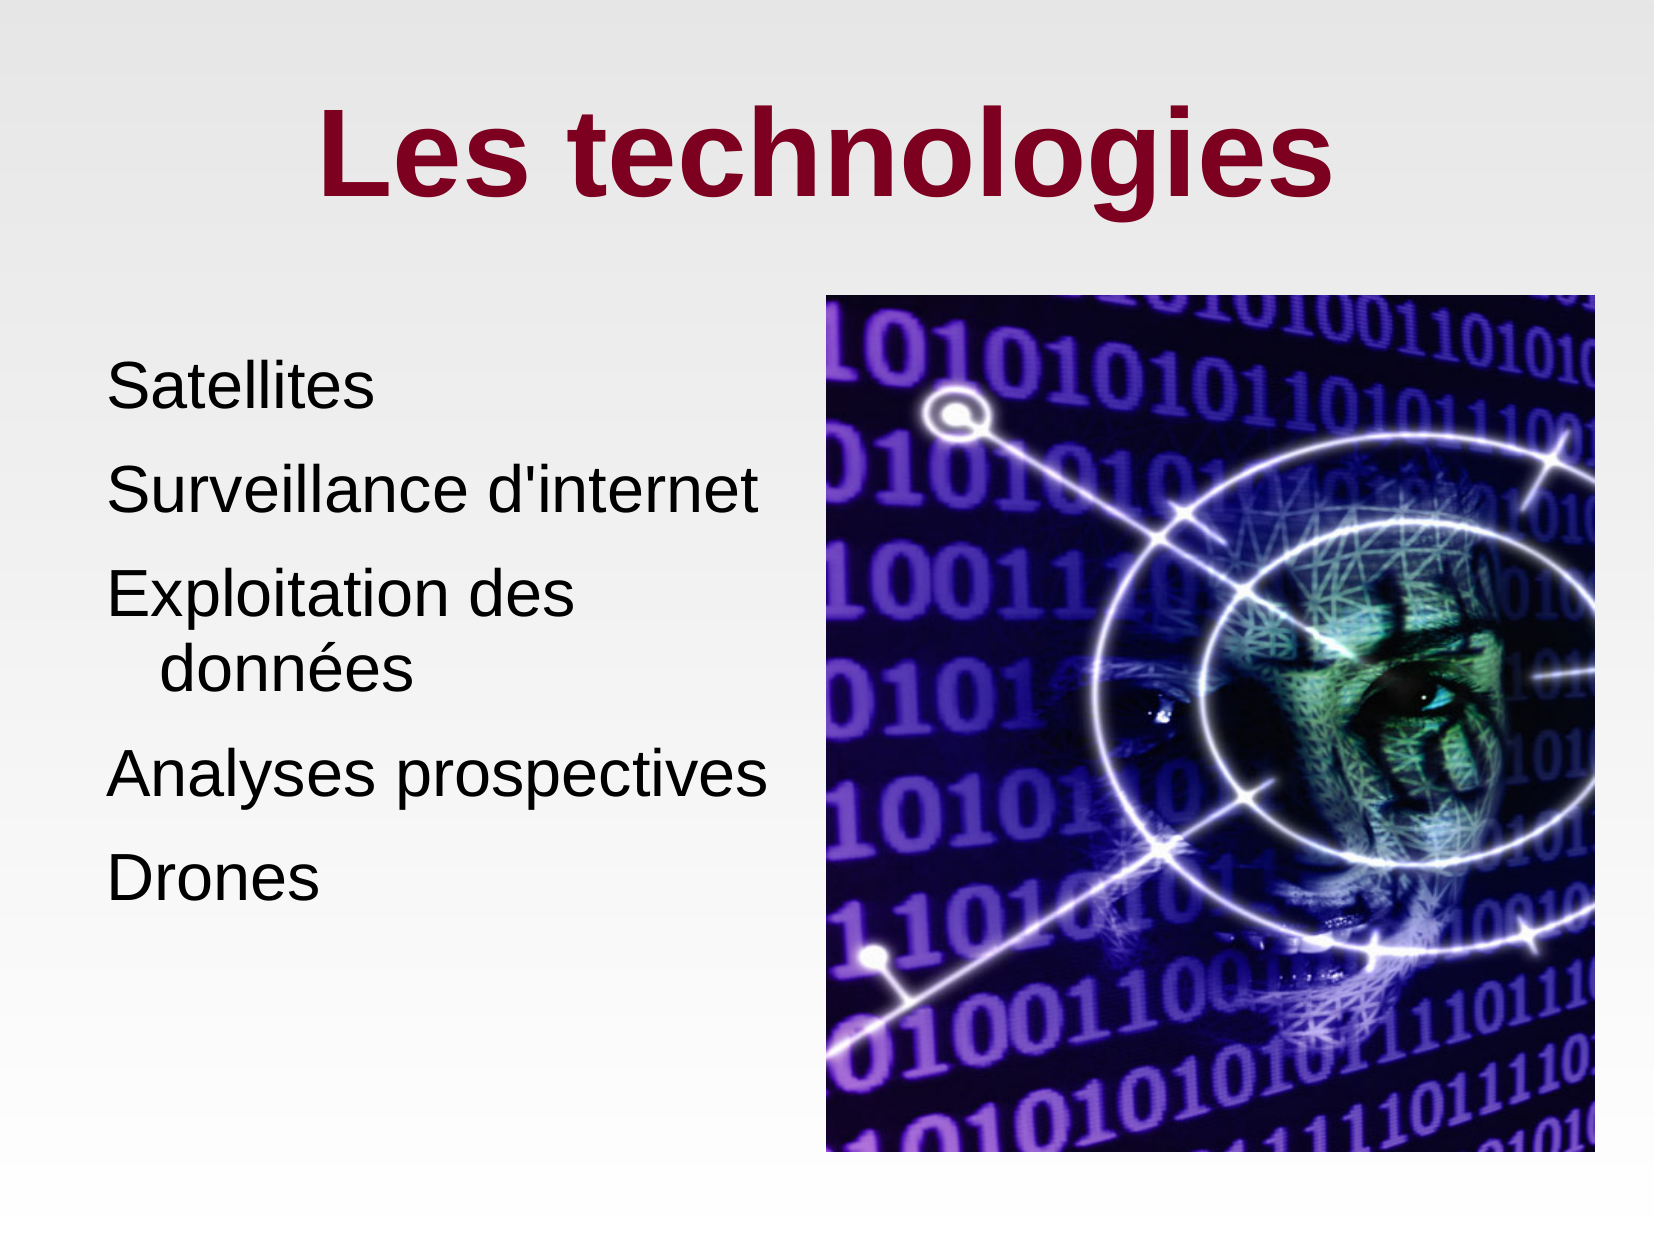

# Les technologies
Satellites
Surveillance d'internet
Exploitation des données
Analyses prospectives
Drones